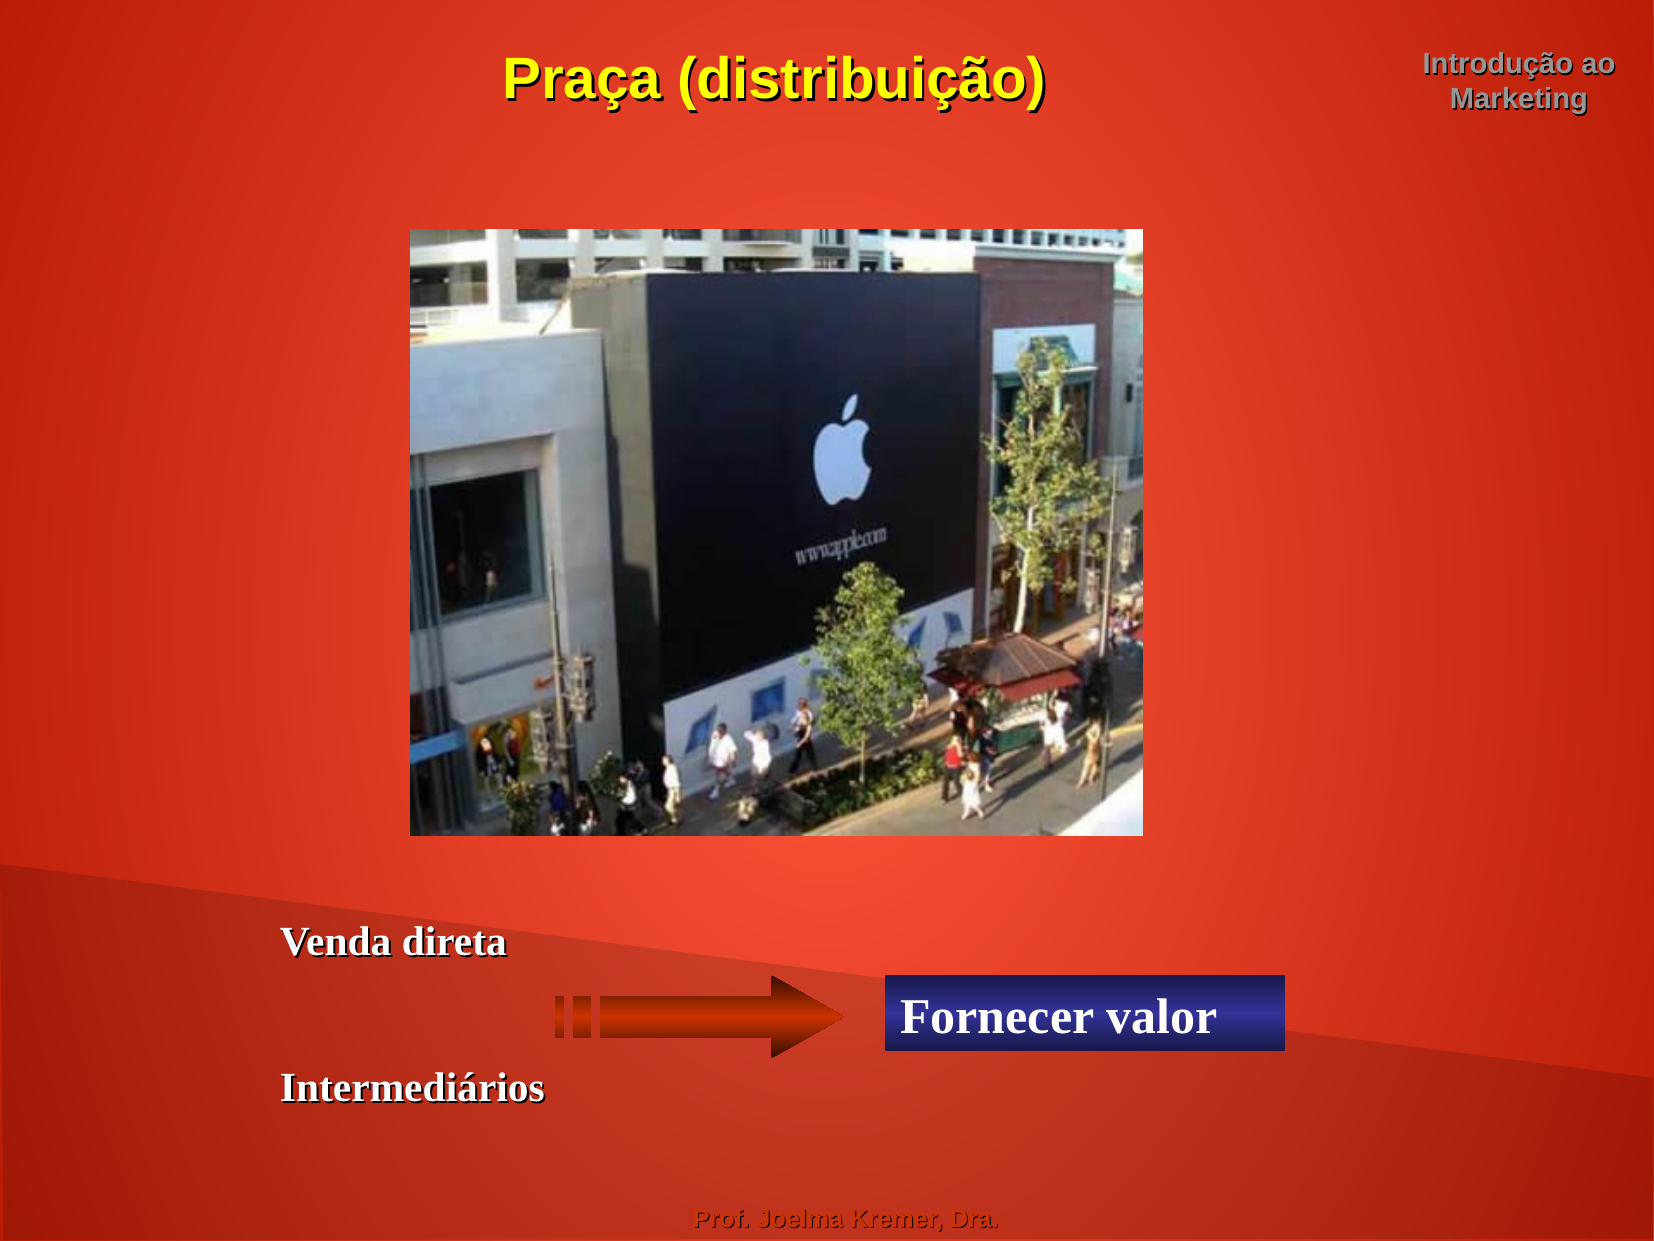

# Introdução ao Marketing
Praça (distribuição)
Venda direta
Intermediários
Fornecer valor
Prof. Joelma Kremer, Dra.